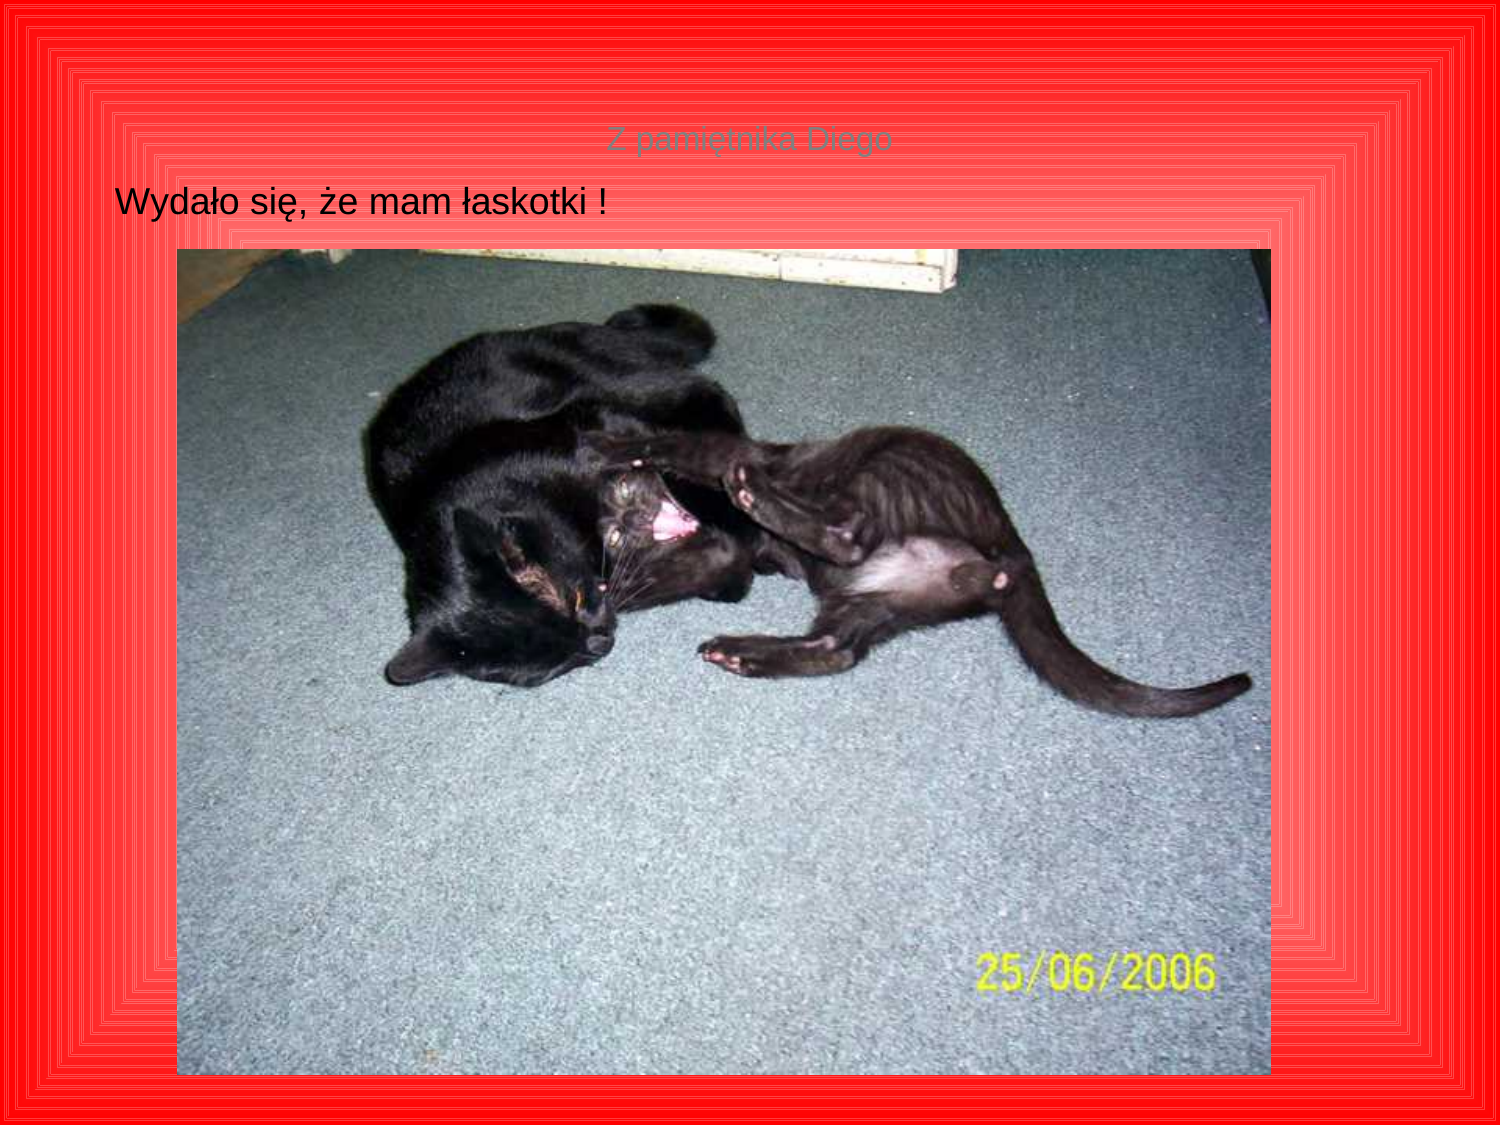

# Z pamiętnika Diego
Wydało się, że mam łaskotki !